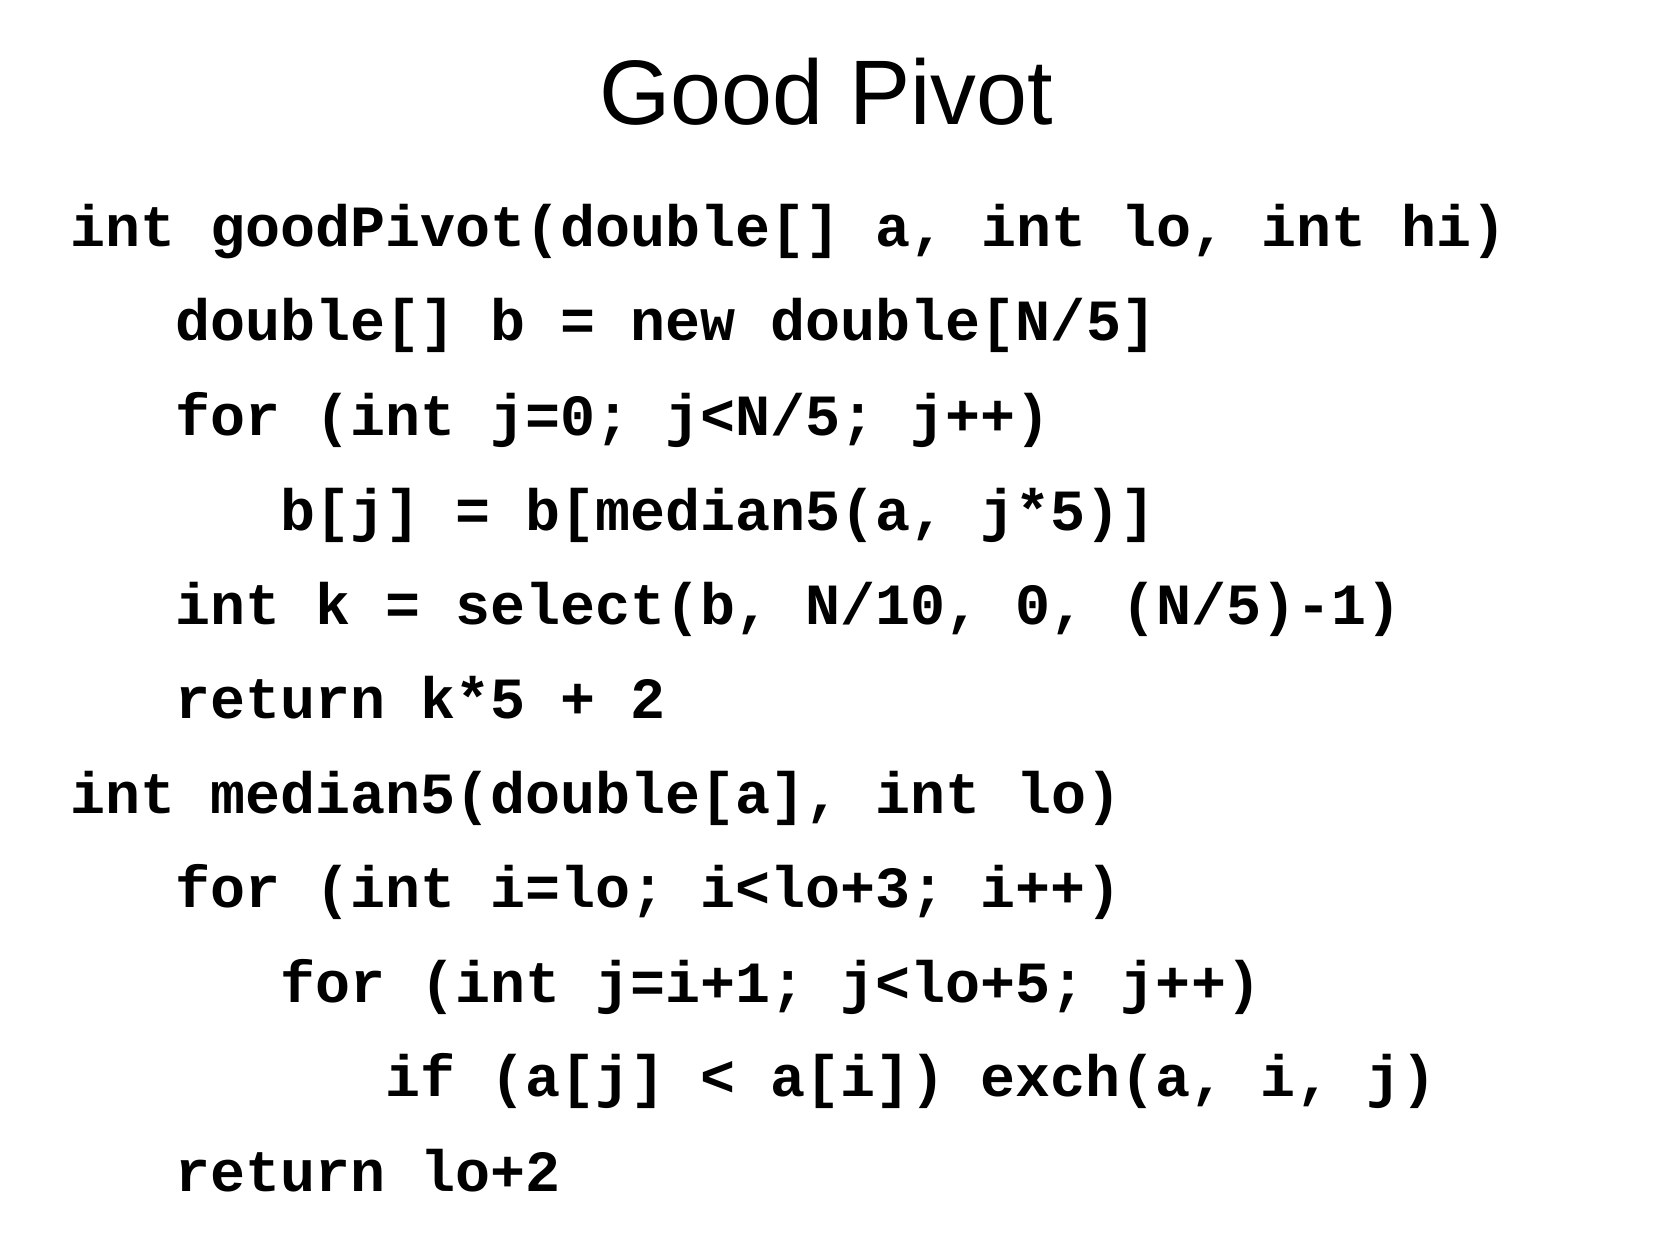

# Good Pivot
int goodPivot(double[] a, int lo, int hi)
 double[] b = new double[N/5]
 for (int j=0; j<N/5; j++)
 b[j] = b[median5(a, j*5)]
 int k = select(b, N/10, 0, (N/5)-1)
 return k*5 + 2
int median5(double[a], int lo)
 for (int i=lo; i<lo+3; i++)
 for (int j=i+1; j<lo+5; j++)
 if (a[j] < a[i]) exch(a, i, j)
 return lo+2